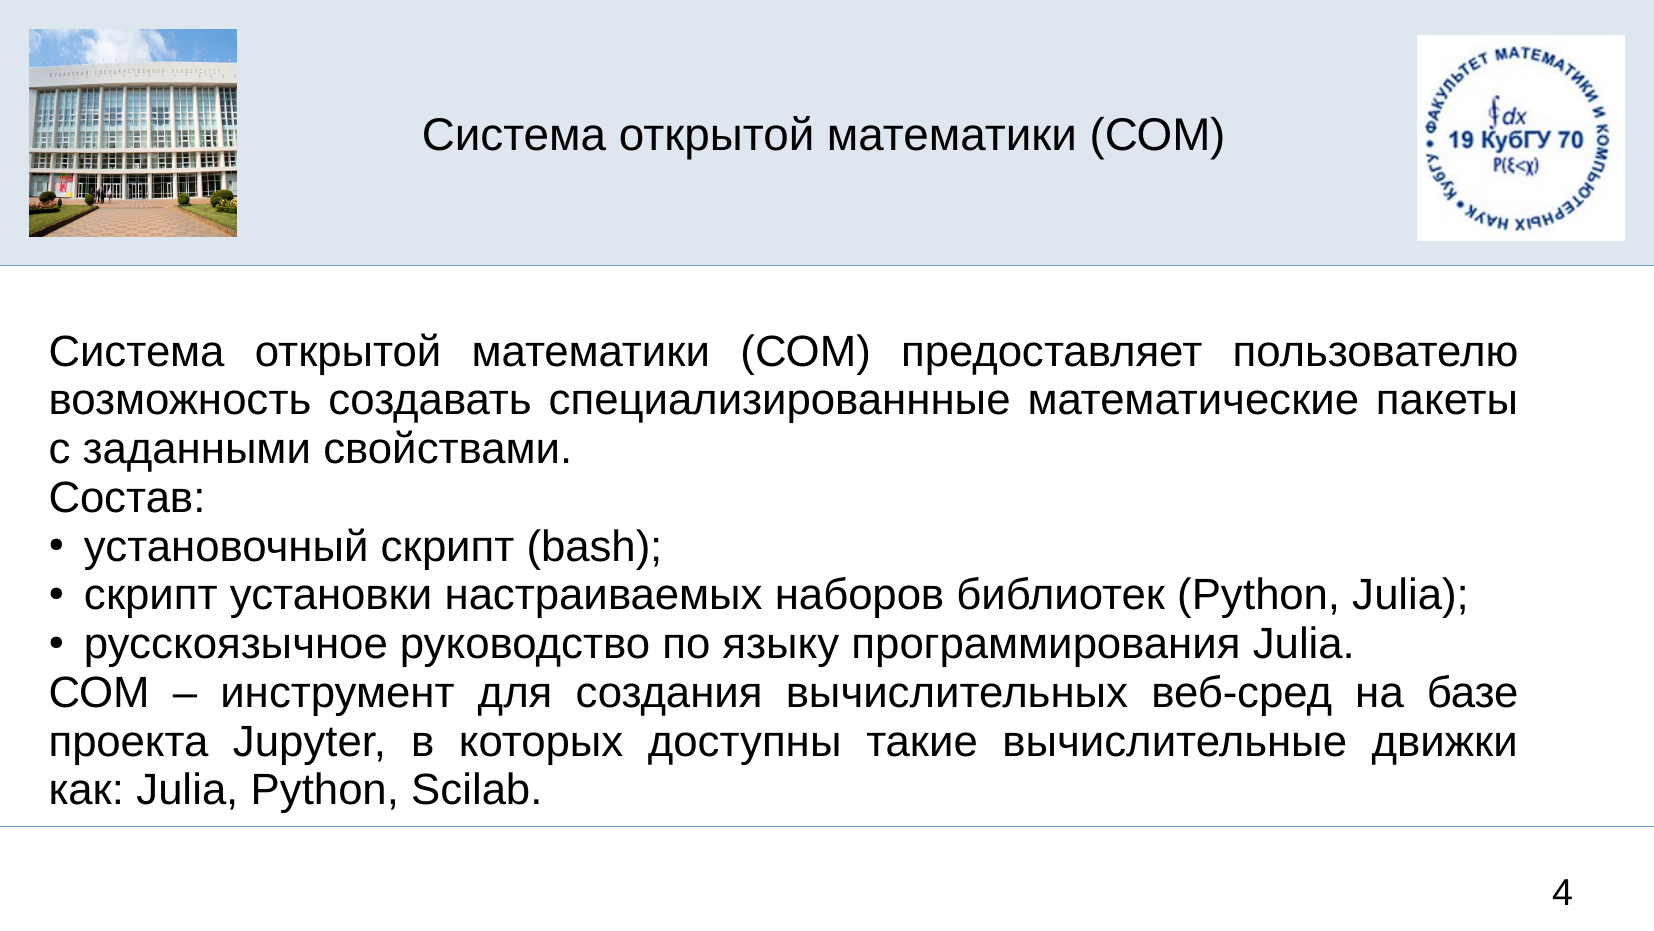

# Система открытой математики (СОМ)
Система открытой математики (СОМ) предоставляет пользователю возможность создавать специализированнные математические пакеты с заданными свойствами.
Состав:
установочный скрипт (bash);
cкрипт установки настраиваемых наборов библиотек (Python, Julia);
русскоязычное руководство по языку программирования Julia.
СОМ ‒ инструмент для создания вычислительных веб-сред на базе проекта Jupyter, в которых доступны такие вычислительные движки как: Julia, Python, Scilab.